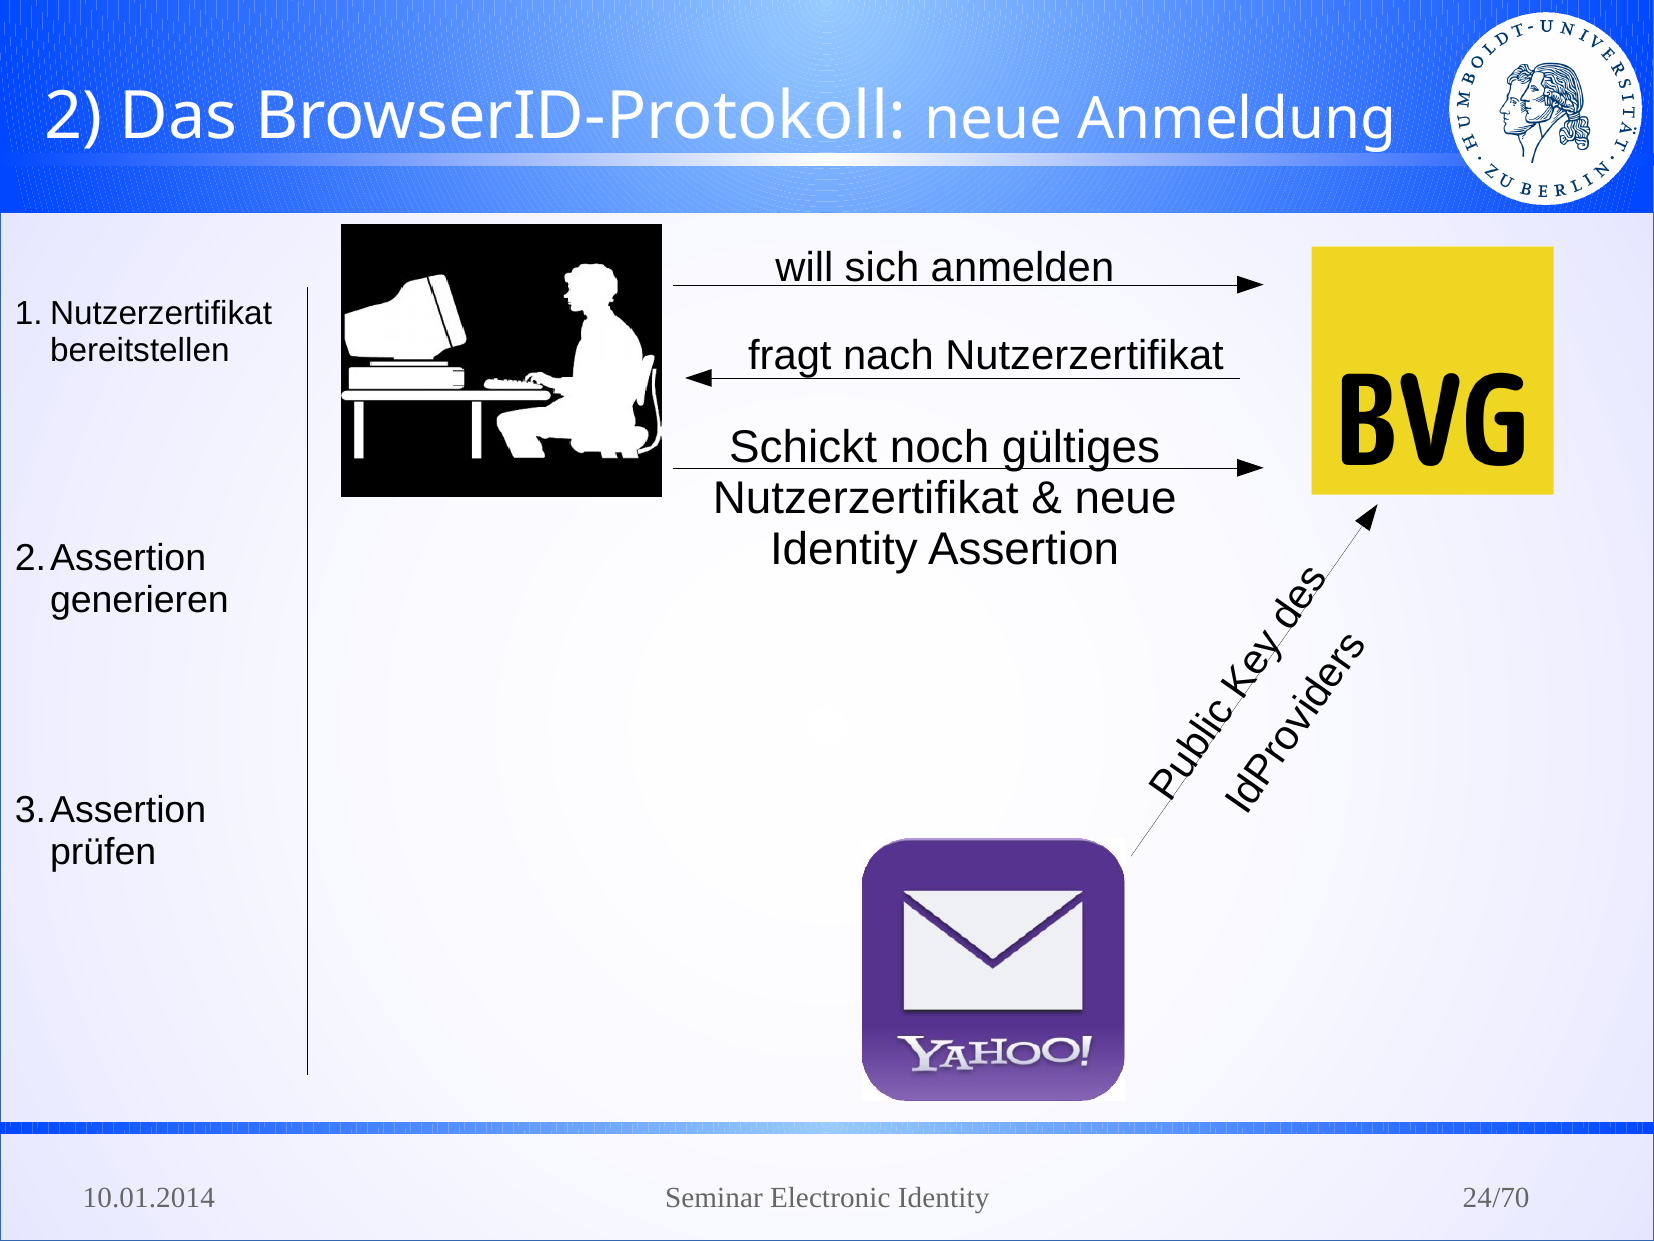

# 2) Das BrowserID-Protokoll: neue Anmeldung
will sich anmelden
Nutzerzertifikat bereitstellen
Assertion generieren
Assertion prüfen
fragt nach Nutzerzertifikat
Schickt noch gültiges Nutzerzertifikat & neue
Identity Assertion
Public Key des IdProviders
10.01.2014
Seminar Electronic Identity